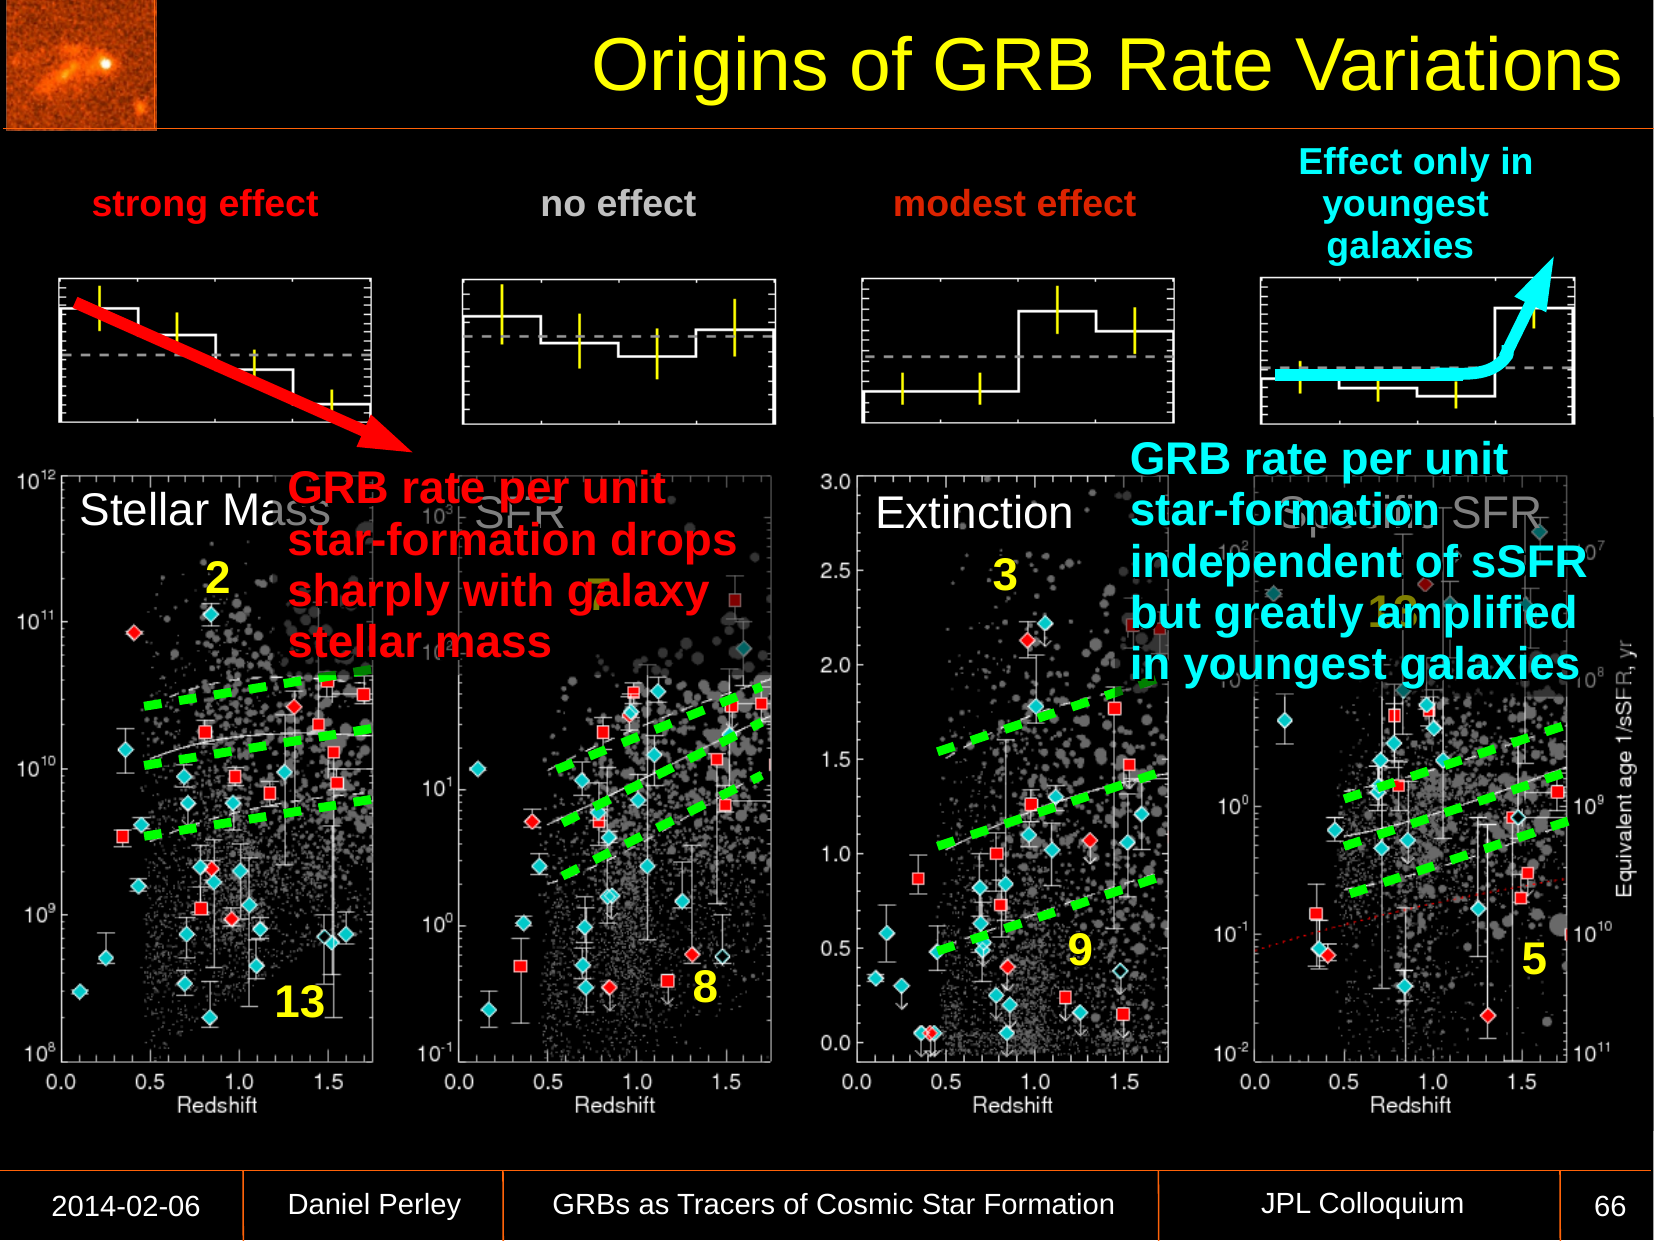

# Origins of GRB Rate Variations
Effect only in youngest galaxies
strong effect
no effect
modest effect
GRB rate per unit star-formation independent of sSFR but greatly amplified in youngest galaxies
GRB rate per unit star-formation drops sharply with galaxy stellar mass
Stellar Mass
SFR
Extinction
Specific SFR
3
2
7
13
9
5
8
13
2014-02-06
66